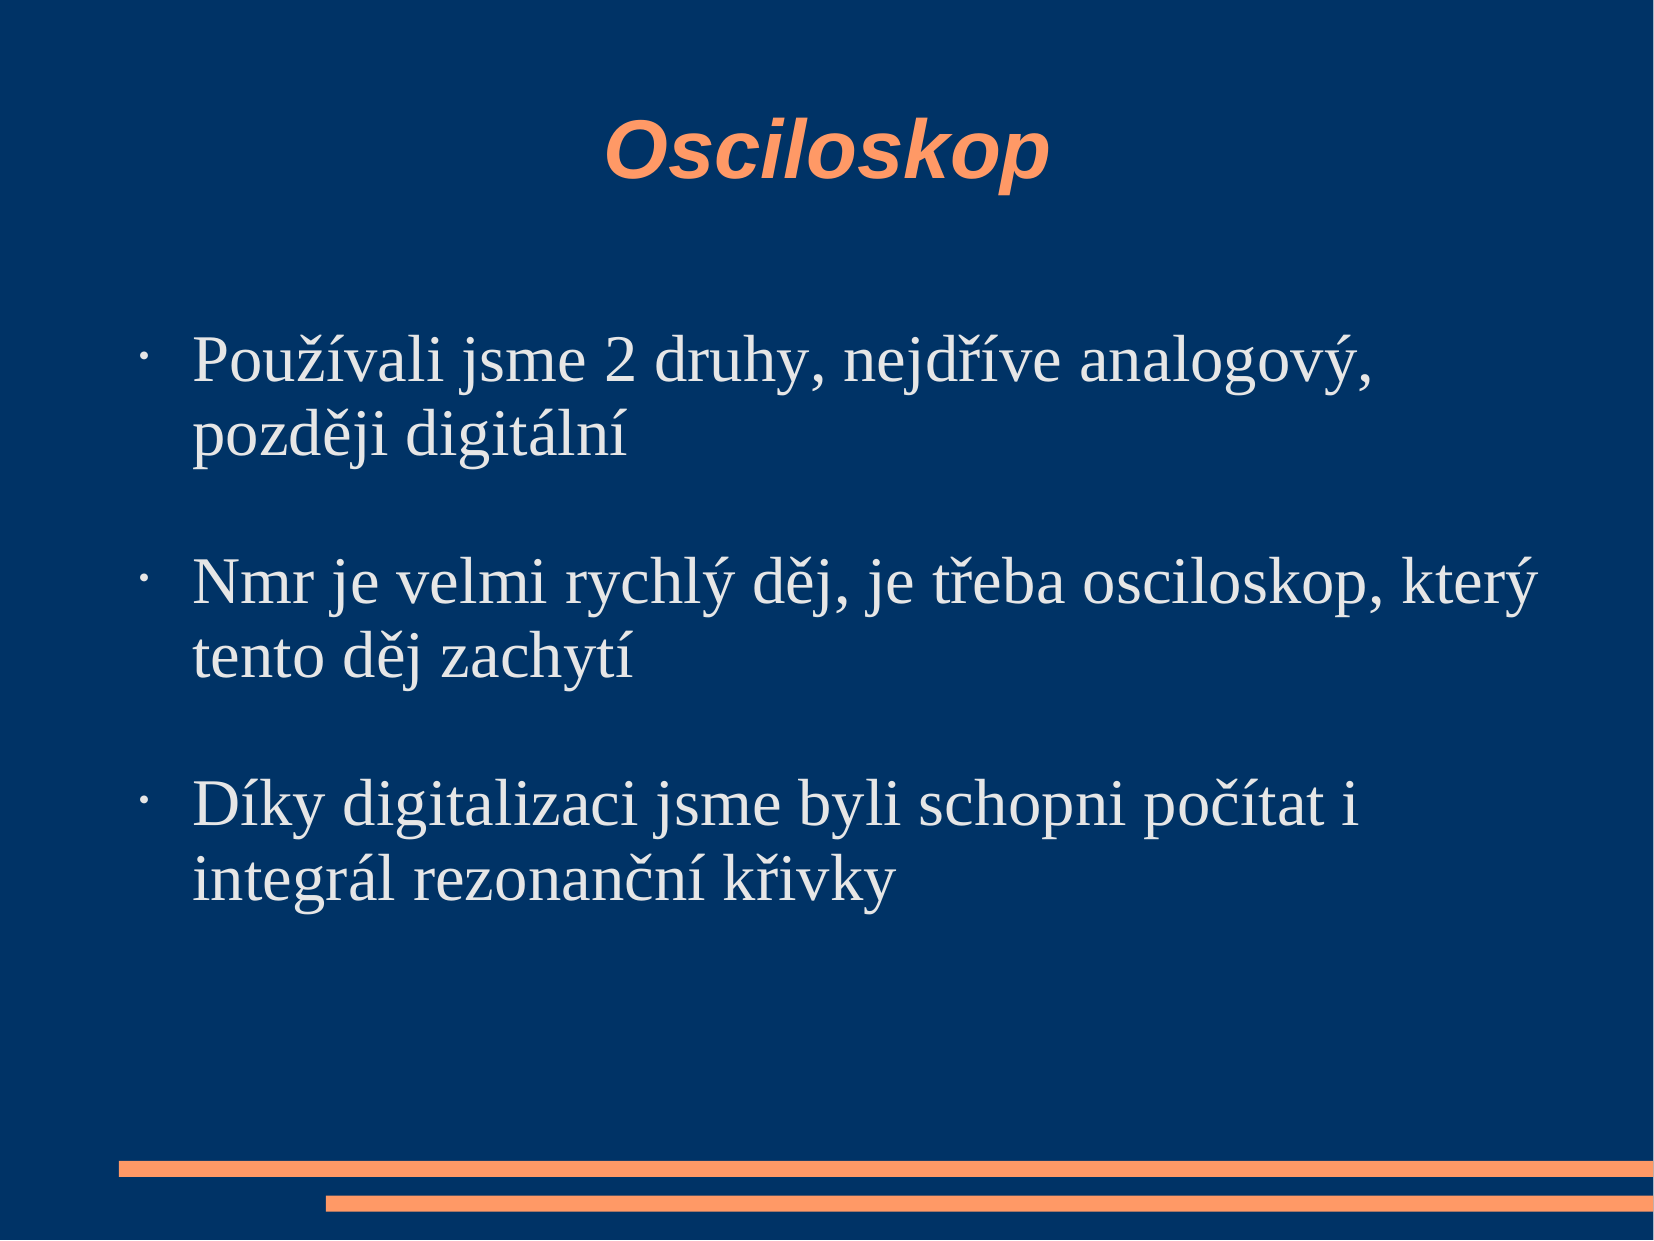

# Osciloskop
Používali jsme 2 druhy, nejdříve analogový, později digitální
Nmr je velmi rychlý děj, je třeba osciloskop, který tento děj zachytí
Díky digitalizaci jsme byli schopni počítat i integrál rezonanční křivky